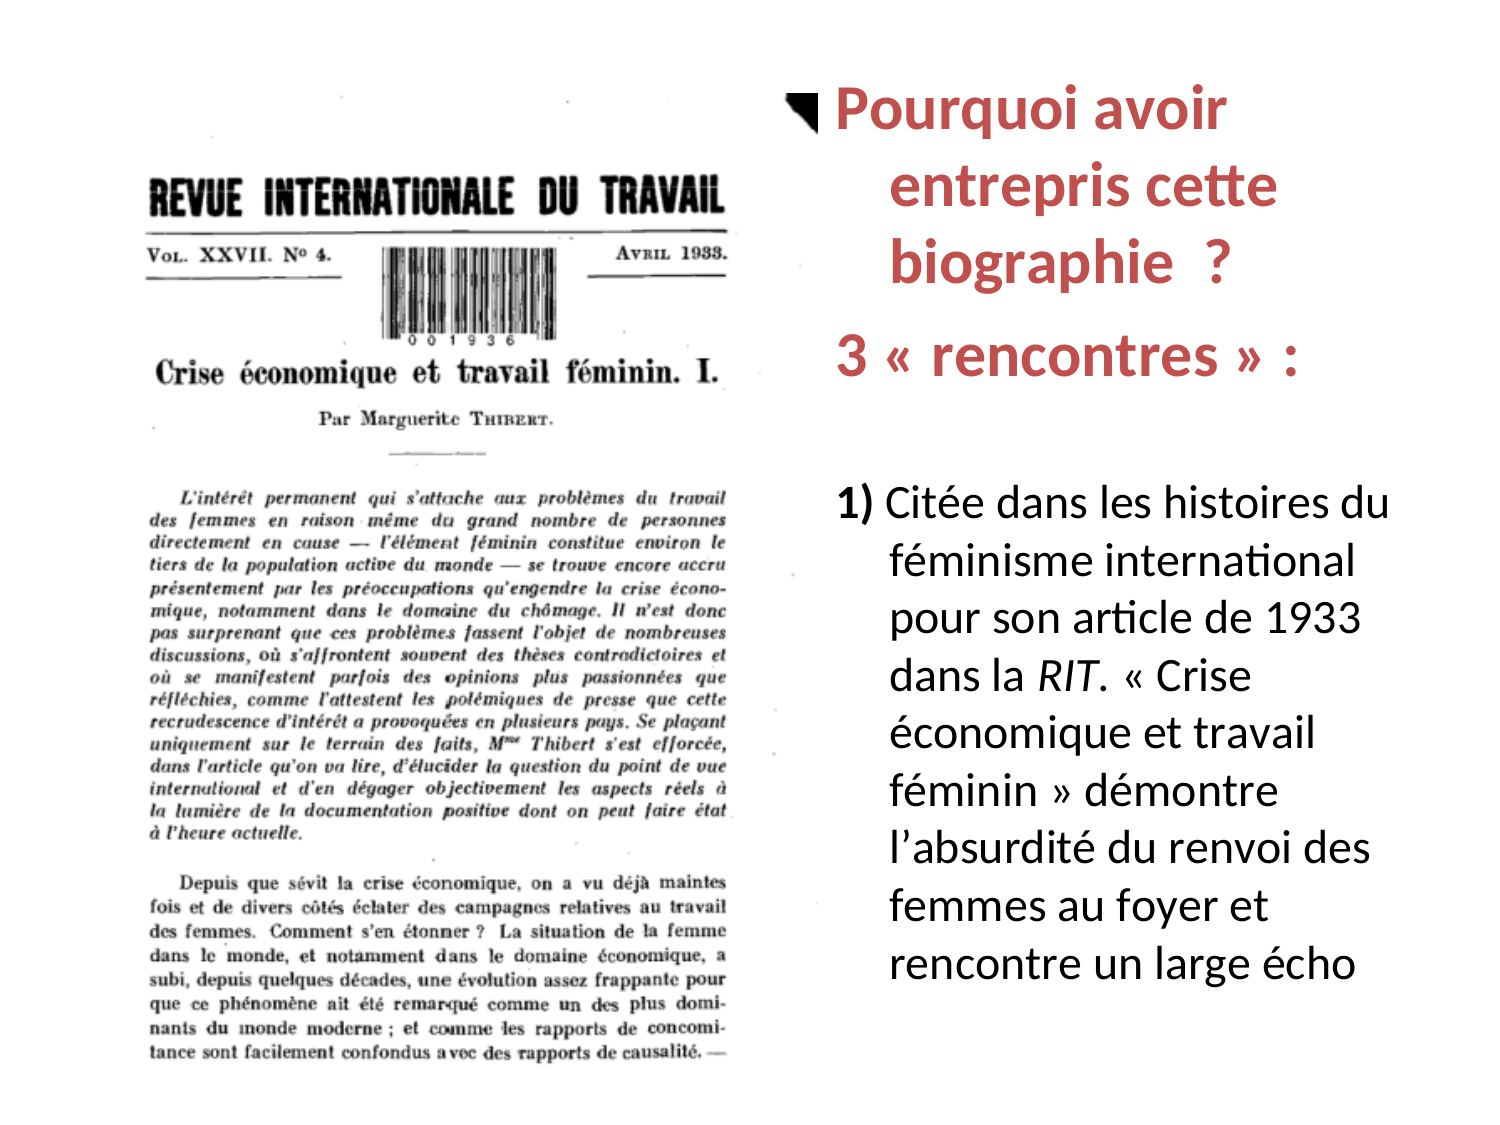

#
Pourquoi avoir entrepris cette biographie ?
3 « rencontres » :
1) Citée dans les histoires du féminisme international pour son article de 1933 dans la RIT. « Crise économique et travail féminin » démontre l’absurdité du renvoi des femmes au foyer et rencontre un large écho